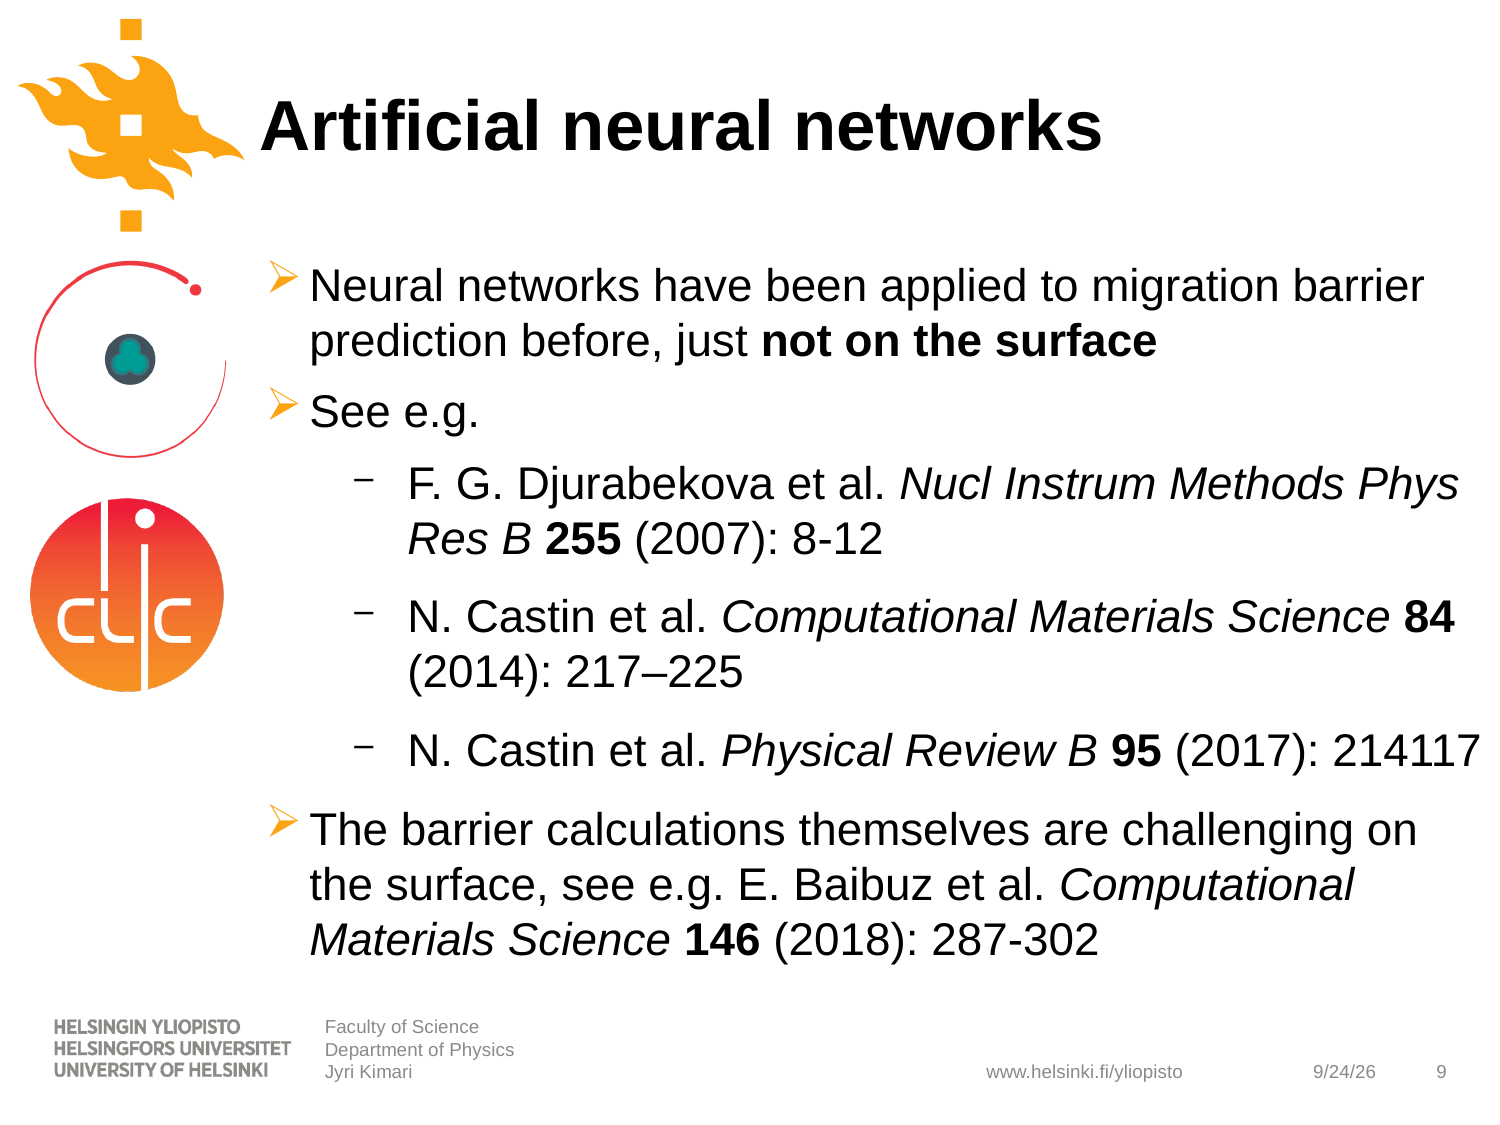

# Artificial neural networks
Neural networks have been applied to migration barrier prediction before, just not on the surface
See e.g.
F. G. Djurabekova et al. Nucl Instrum Methods Phys Res B 255 (2007): 8-12
N. Castin et al. Computational Materials Science 84 (2014): 217–225
N. Castin et al. Physical Review B 95 (2017): 214117
The barrier calculations themselves are challenging on the surface, see e.g. E. Baibuz et al. Computational Materials Science 146 (2018): 287-302
Faculty of Science
Department of Physics
Jyri Kimari